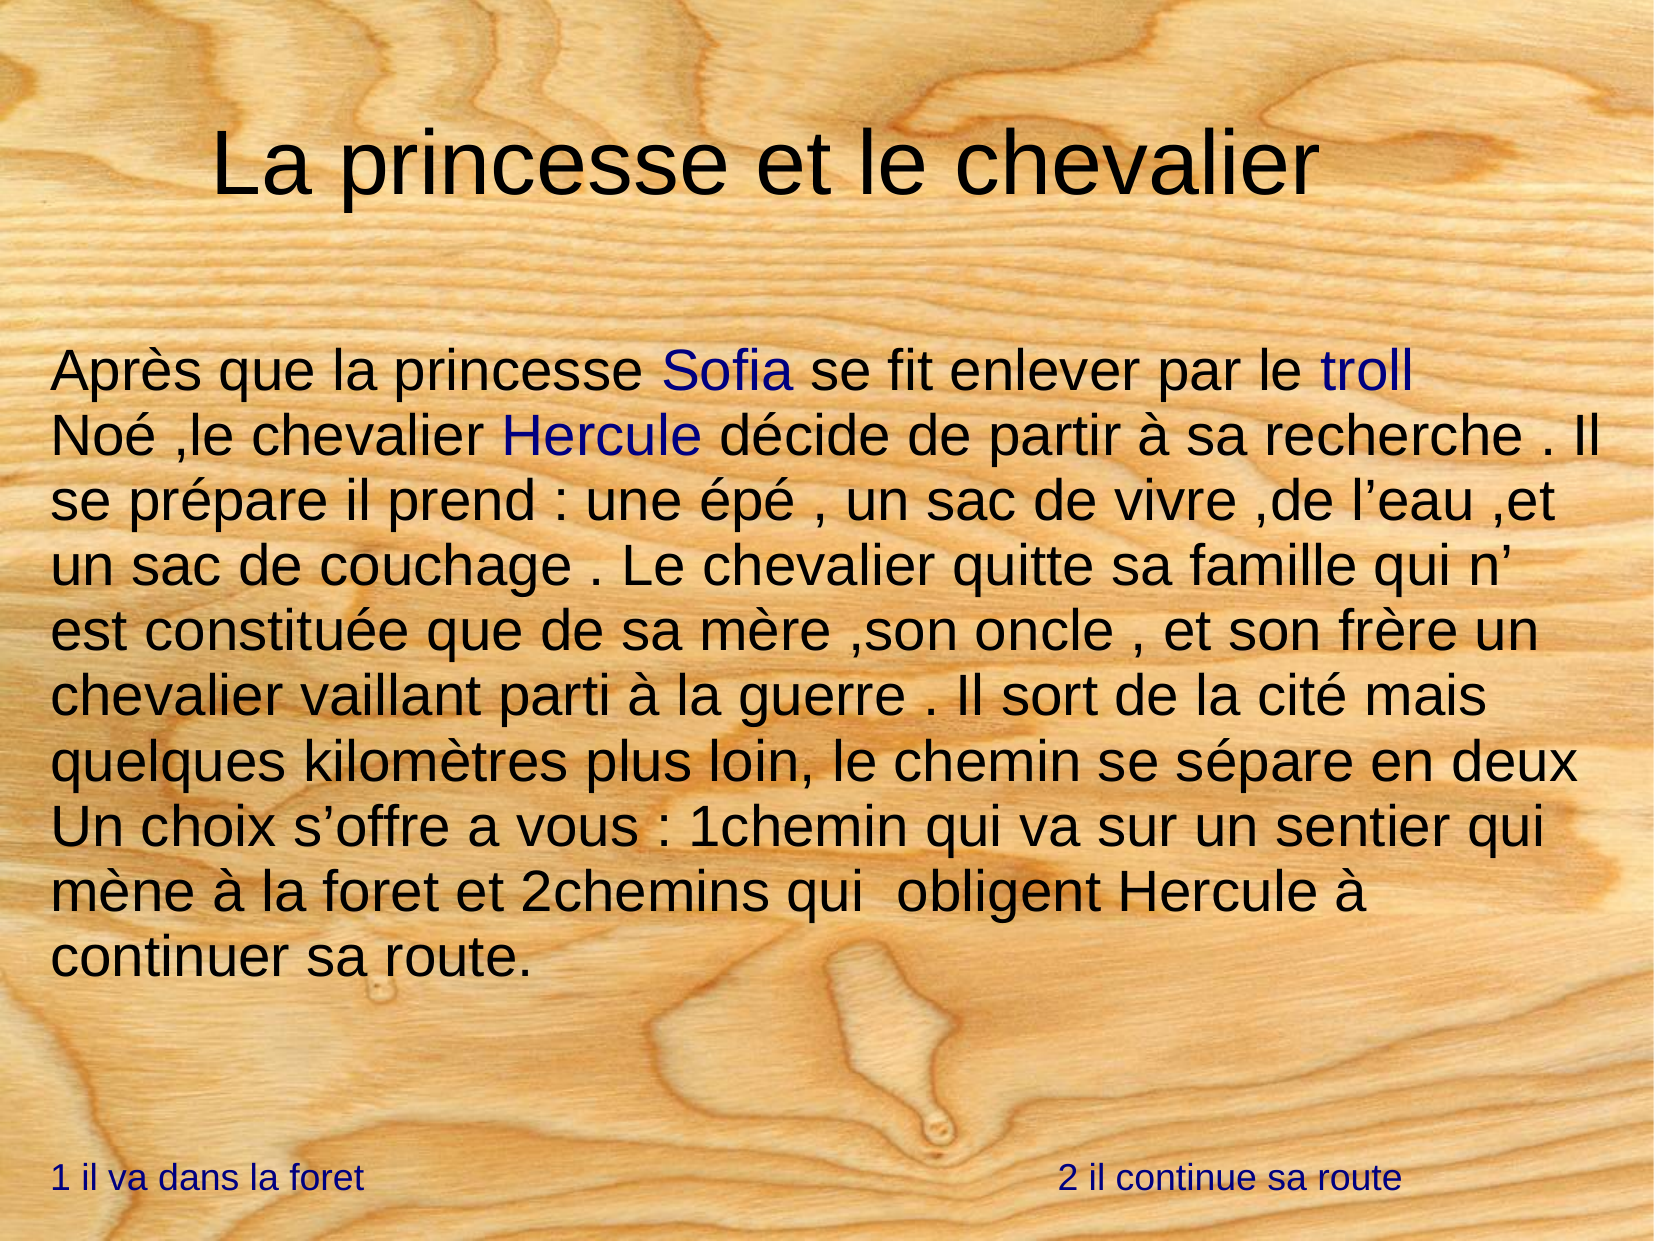

# La princesse et le chevalier
Après que la princesse Sofia se fit enlever par le troll Noé ,le chevalier Hercule décide de partir à sa recherche . Il se prépare il prend : une épé , un sac de vivre ,de l’eau ,et un sac de couchage . Le chevalier quitte sa famille qui n’ est constituée que de sa mère ,son oncle , et son frère un chevalier vaillant parti à la guerre . Il sort de la cité mais quelques kilomètres plus loin, le chemin se sépare en deux Un choix s’offre a vous : 1chemin qui va sur un sentier qui mène à la foret et 2chemins qui obligent Hercule à continuer sa route.
1 il va dans la foret 2 il continue sa route